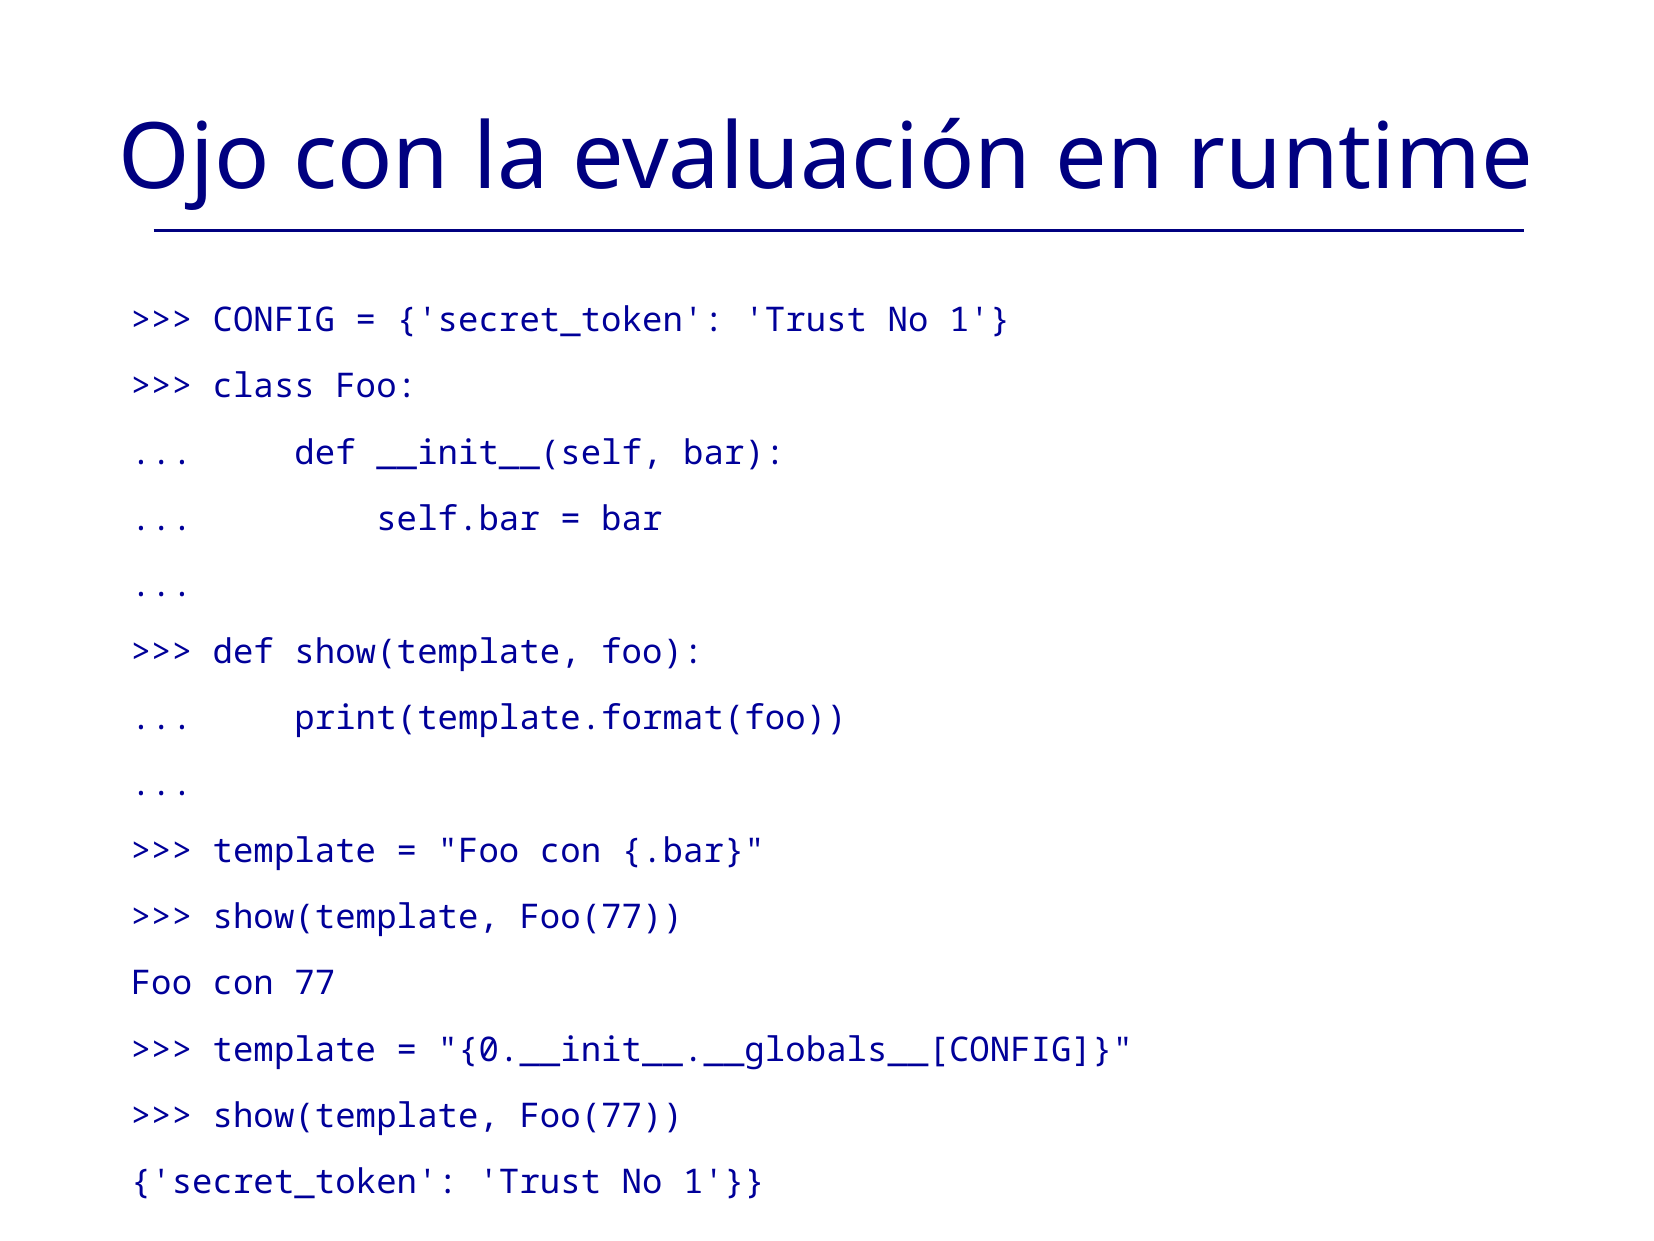

# Ojo con la evaluación en runtime
>>> CONFIG = {'secret_token': 'Trust No 1'}
>>> class Foo:
... def __init__(self, bar):
... self.bar = bar
...
>>> def show(template, foo):
... print(template.format(foo))
...
>>> template = "Foo con {.bar}"
>>> show(template, Foo(77))
Foo con 77
>>> template = "{0.__init__.__globals__[CONFIG]}"
>>> show(template, Foo(77))
{'secret_token': 'Trust No 1'}}